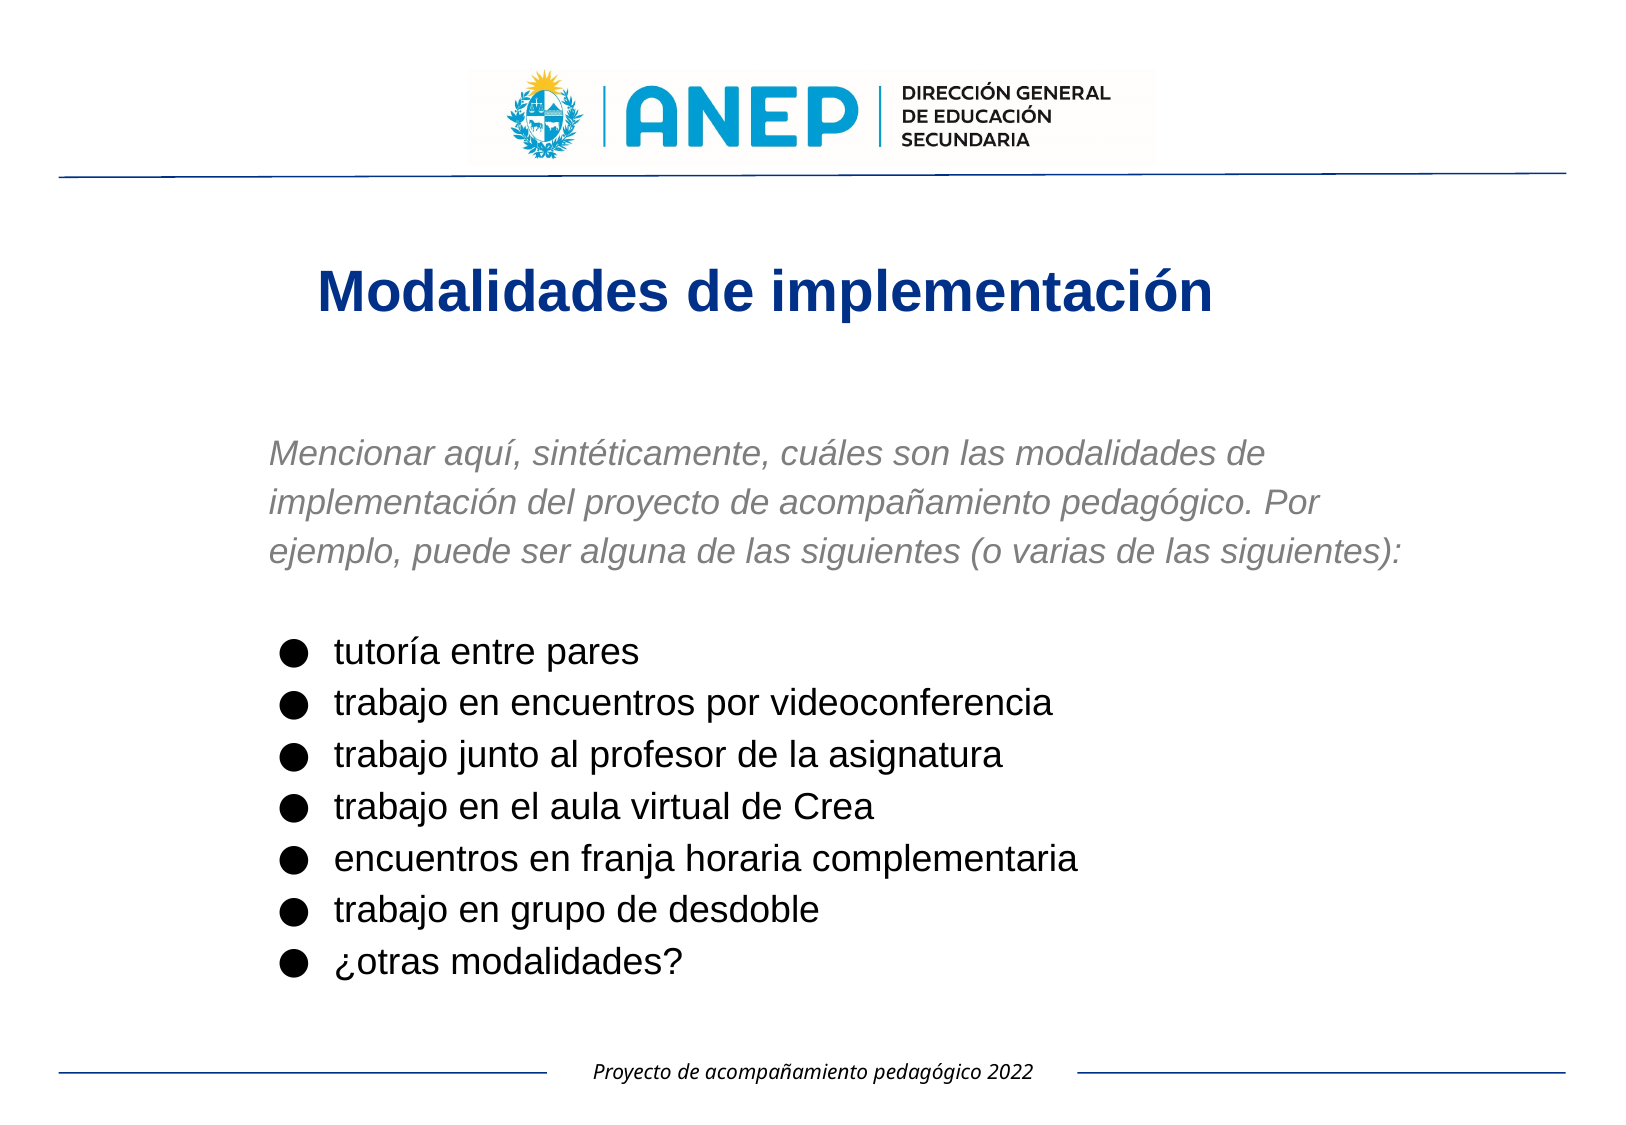

Modalidades de implementación
# Mencionar aquí, sintéticamente, cuáles son las modalidades de implementación del proyecto de acompañamiento pedagógico. Por ejemplo, puede ser alguna de las siguientes (o varias de las siguientes):
tutoría entre pares
trabajo en encuentros por videoconferencia
trabajo junto al profesor de la asignatura
trabajo en el aula virtual de Crea
encuentros en franja horaria complementaria
trabajo en grupo de desdoble
¿otras modalidades?
Proyecto de acompañamiento pedagógico 2022